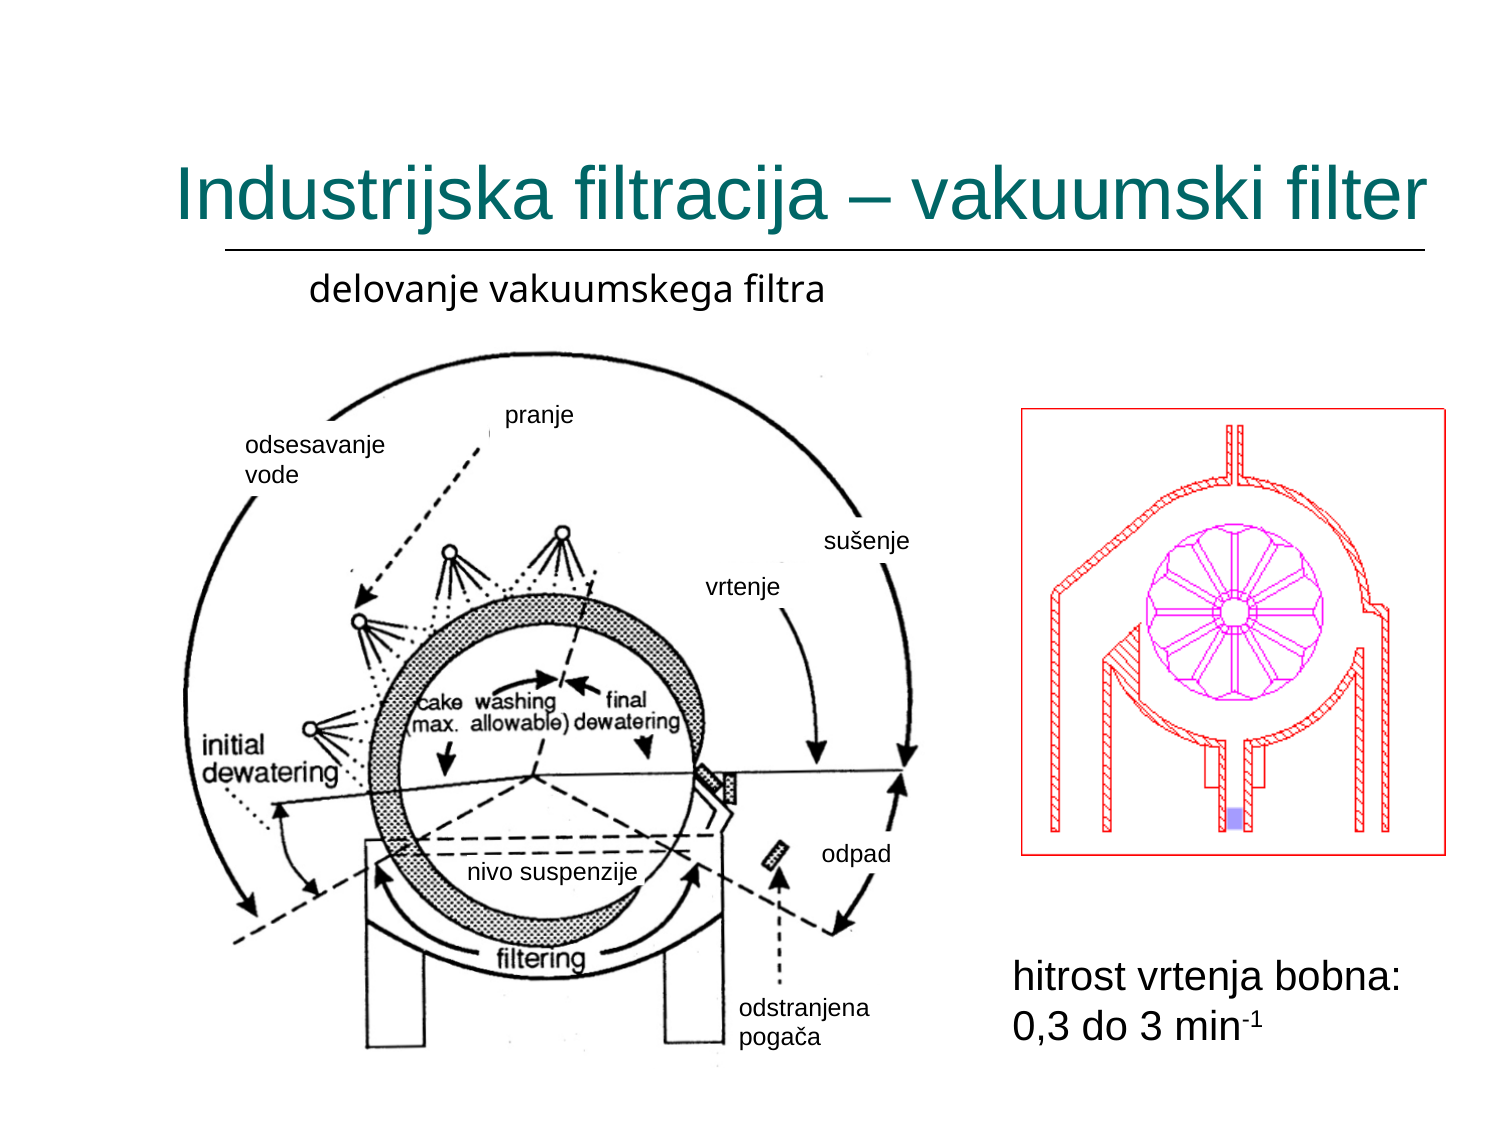

# Industrijska filtracija – vakuumski filter
delovanje vakuumskega filtra
odpad
odstranjena
pogača
nivo suspenzije
pranje
odsesavanje
vode
sušenje
vrtenje
hitrost vrtenja bobna:
0,3 do 3 min-1